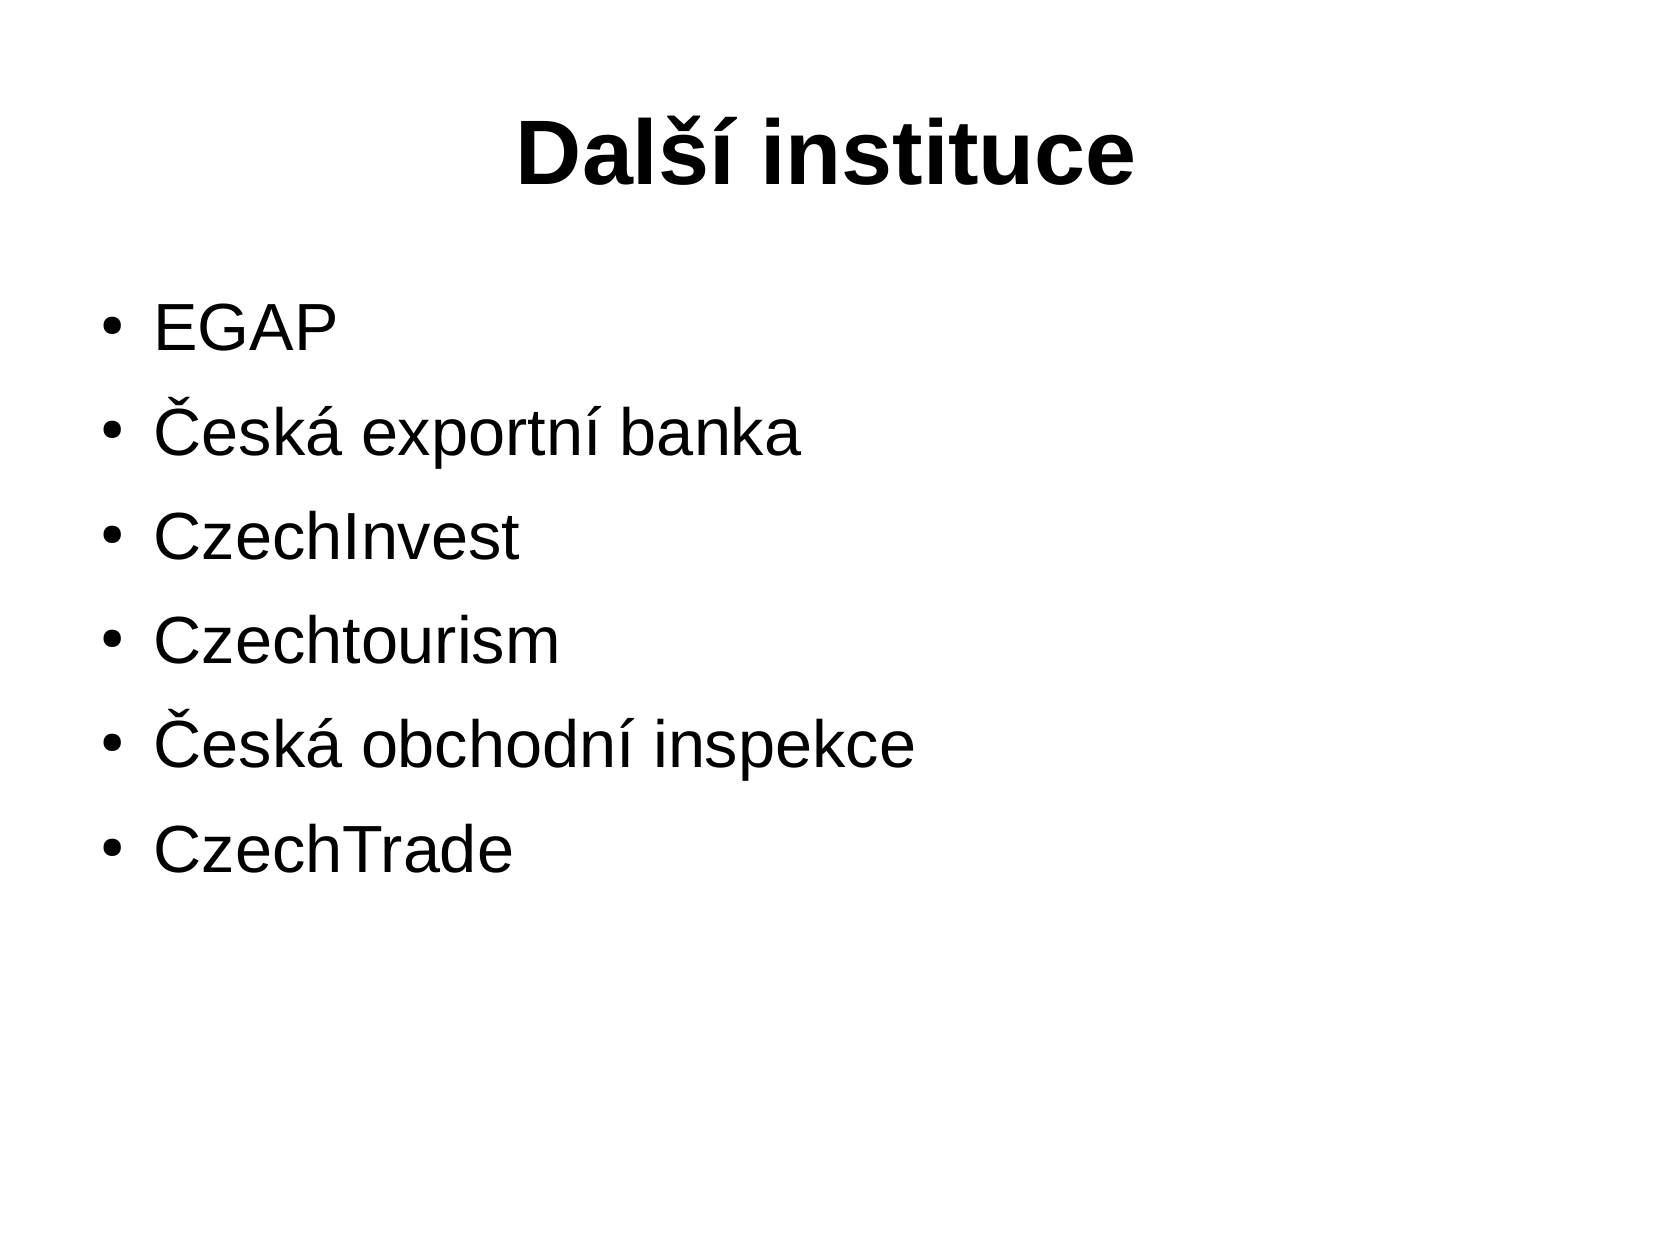

# Další instituce
EGAP
Česká exportní banka
CzechInvest
Czechtourism
Česká obchodní inspekce
CzechTrade